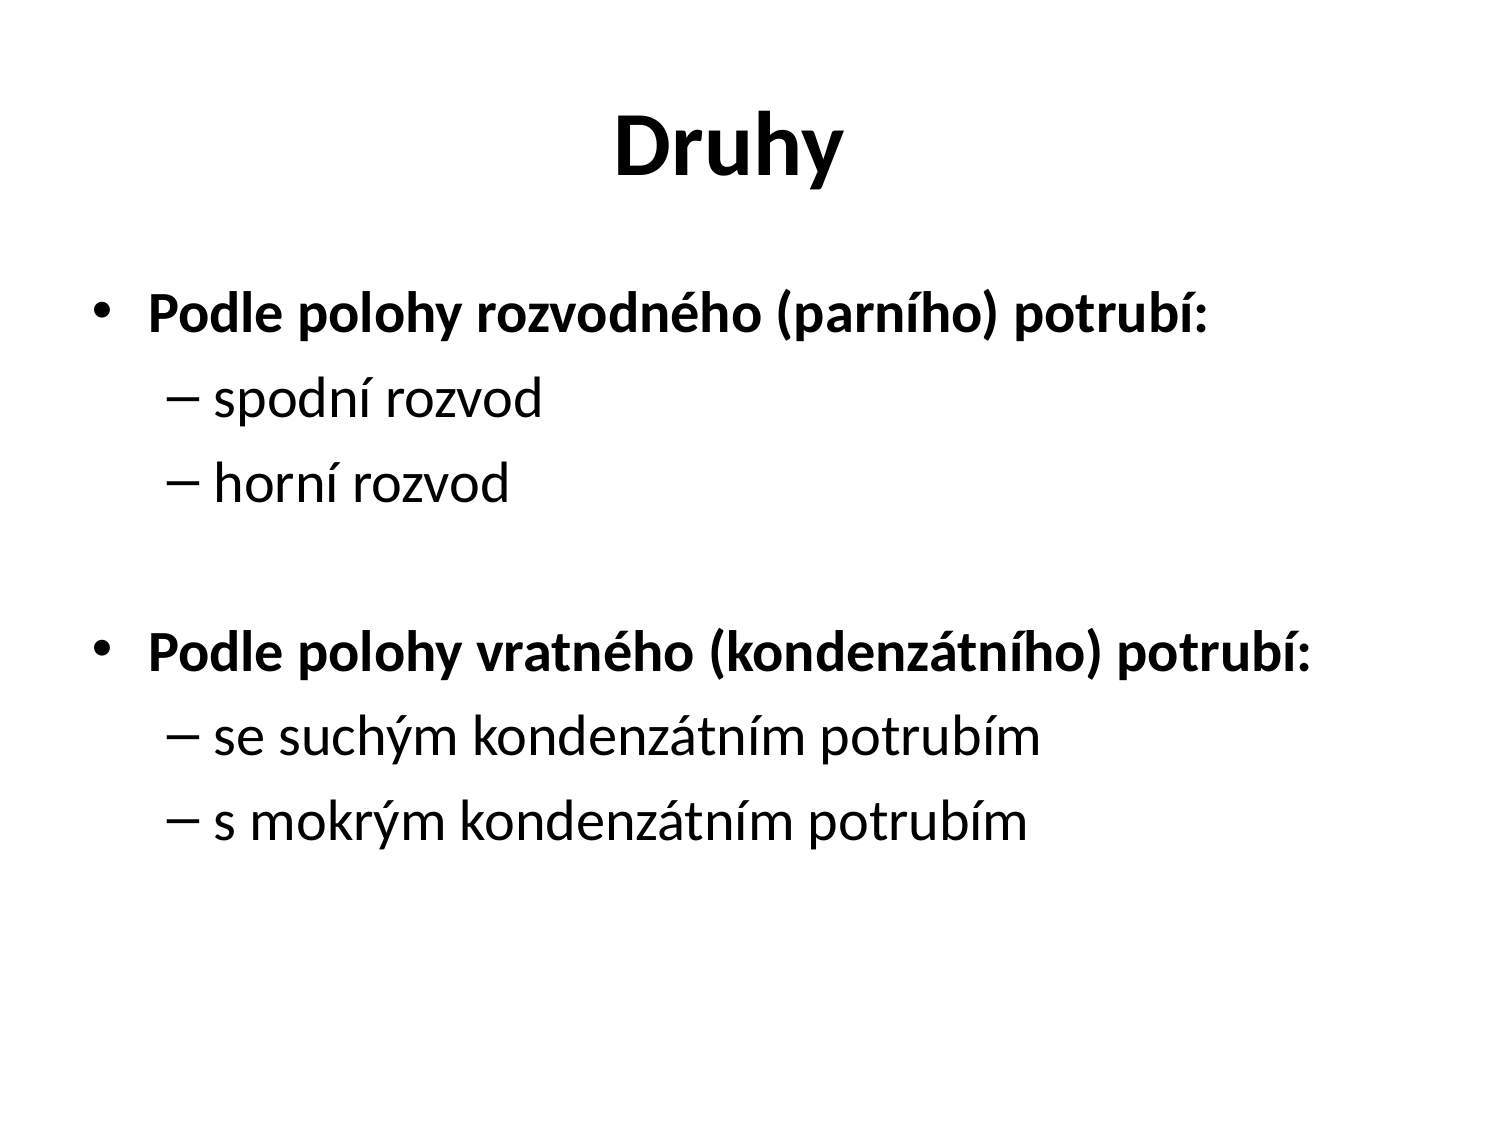

# Druhy
Podle polohy rozvodného (parního) potrubí:
spodní rozvod
horní rozvod
Podle polohy vratného (kondenzátního) potrubí:
se suchým kondenzátním potrubím
s mokrým kondenzátním potrubím